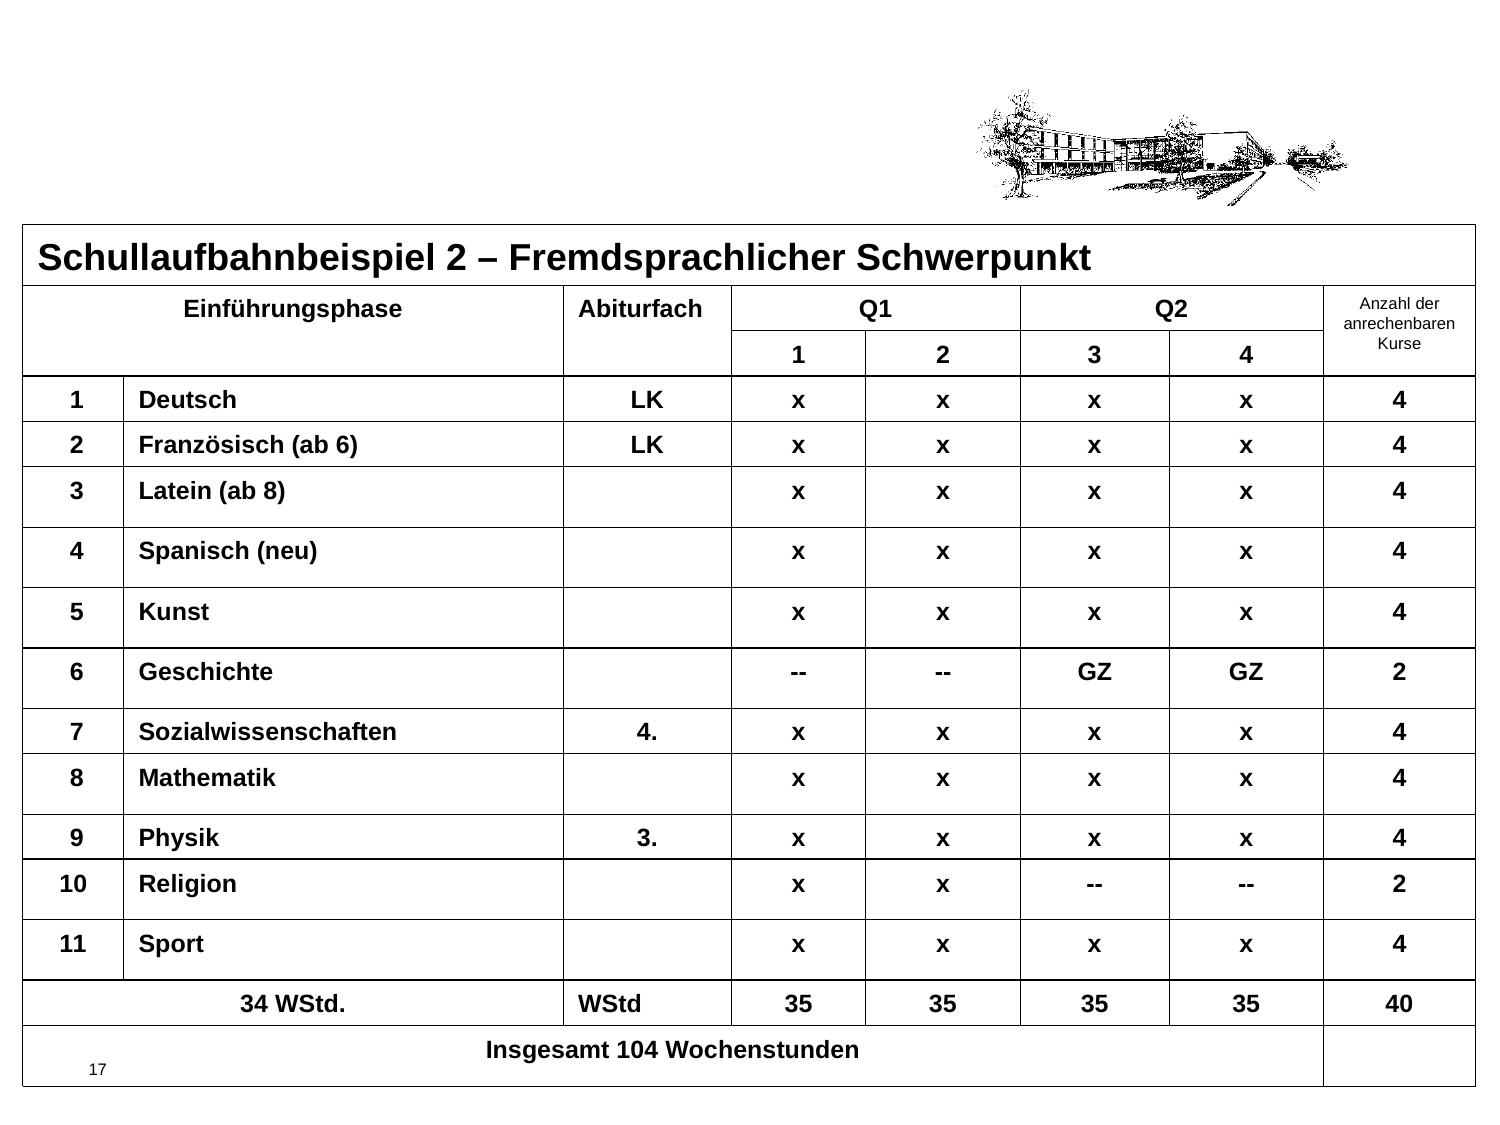

#
| Schullaufbahnbeispiel 2 – Fremdsprachlicher Schwerpunkt | | | | | | | |
| --- | --- | --- | --- | --- | --- | --- | --- |
| Einführungsphase | | Abiturfach | Q1 | | Q2 | | Anzahl der anrechenbaren Kurse |
| | | | 1 | 2 | 3 | 4 | |
| 1 | Deutsch | LK | x | x | x | x | 4 |
| 2 | Französisch (ab 6) | LK | x | x | x | x | 4 |
| 3 | Latein (ab 8) | | x | x | x | x | 4 |
| 4 | Spanisch (neu) | | x | x | x | x | 4 |
| 5 | Kunst | | x | x | x | x | 4 |
| 6 | Geschichte | | -- | -- | GZ | GZ | 2 |
| 7 | Sozialwissenschaften | 4. | x | x | x | x | 4 |
| 8 | Mathematik | | x | x | x | x | 4 |
| 9 | Physik | 3. | x | x | x | x | 4 |
| 10 | Religion | | x | x | -- | -- | 2 |
| 11 | Sport | | x | x | x | x | 4 |
| 34 WStd. | | WStd | 35 | 35 | 35 | 35 | 40 |
| Insgesamt 104 Wochenstunden | | | | | | | |